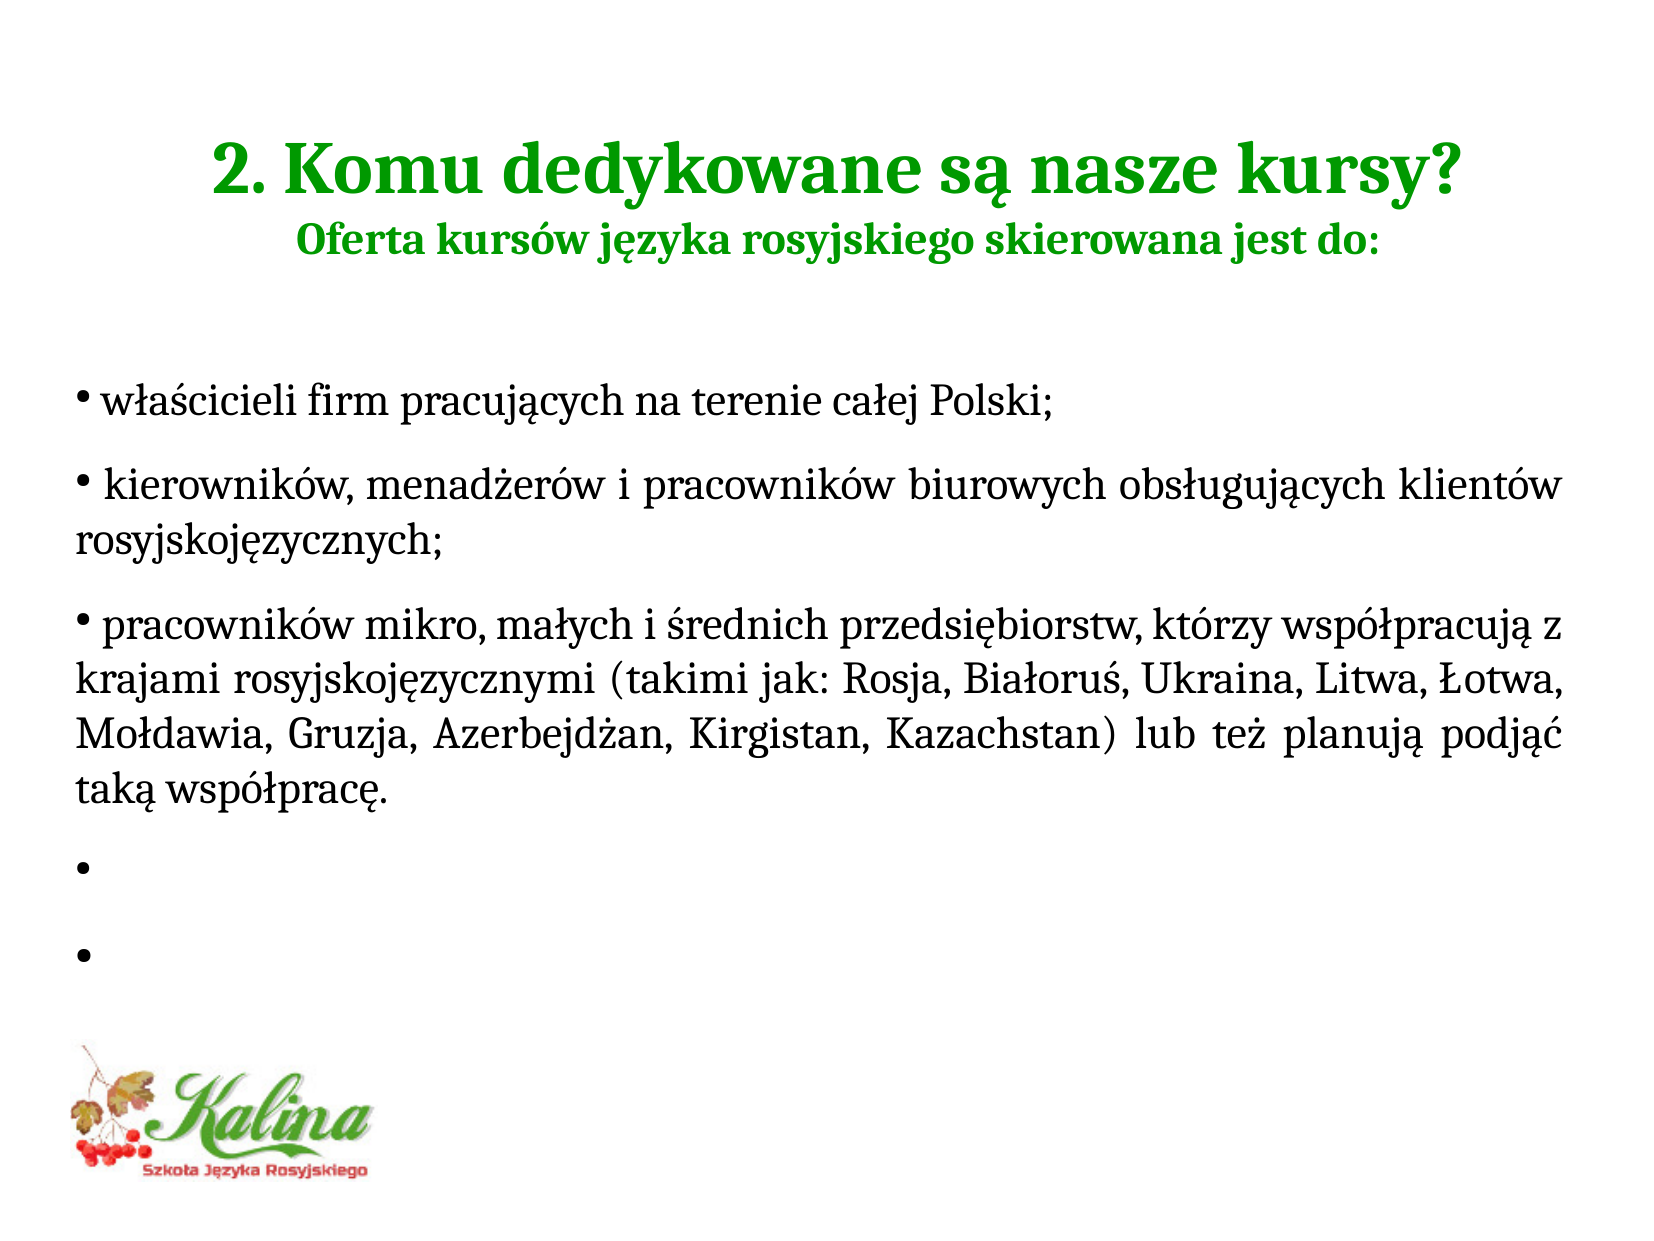

# 2. Komu dedykowane są nasze kursy? Oferta kursów języka rosyjskiego skierowana jest do:
 właścicieli firm pracujących na terenie całej Polski;
 kierowników, menadżerów i pracowników biurowych obsługujących klientów rosyjskojęzycznych;
 pracowników mikro, małych i średnich przedsiębiorstw, którzy współpracują z krajami rosyjskojęzycznymi (takimi jak: Rosja, Białoruś, Ukraina, Litwa, Łotwa, Mołdawia, Gruzja, Azerbejdżan, Kirgistan, Kazachstan) lub też planują podjąć taką współpracę.